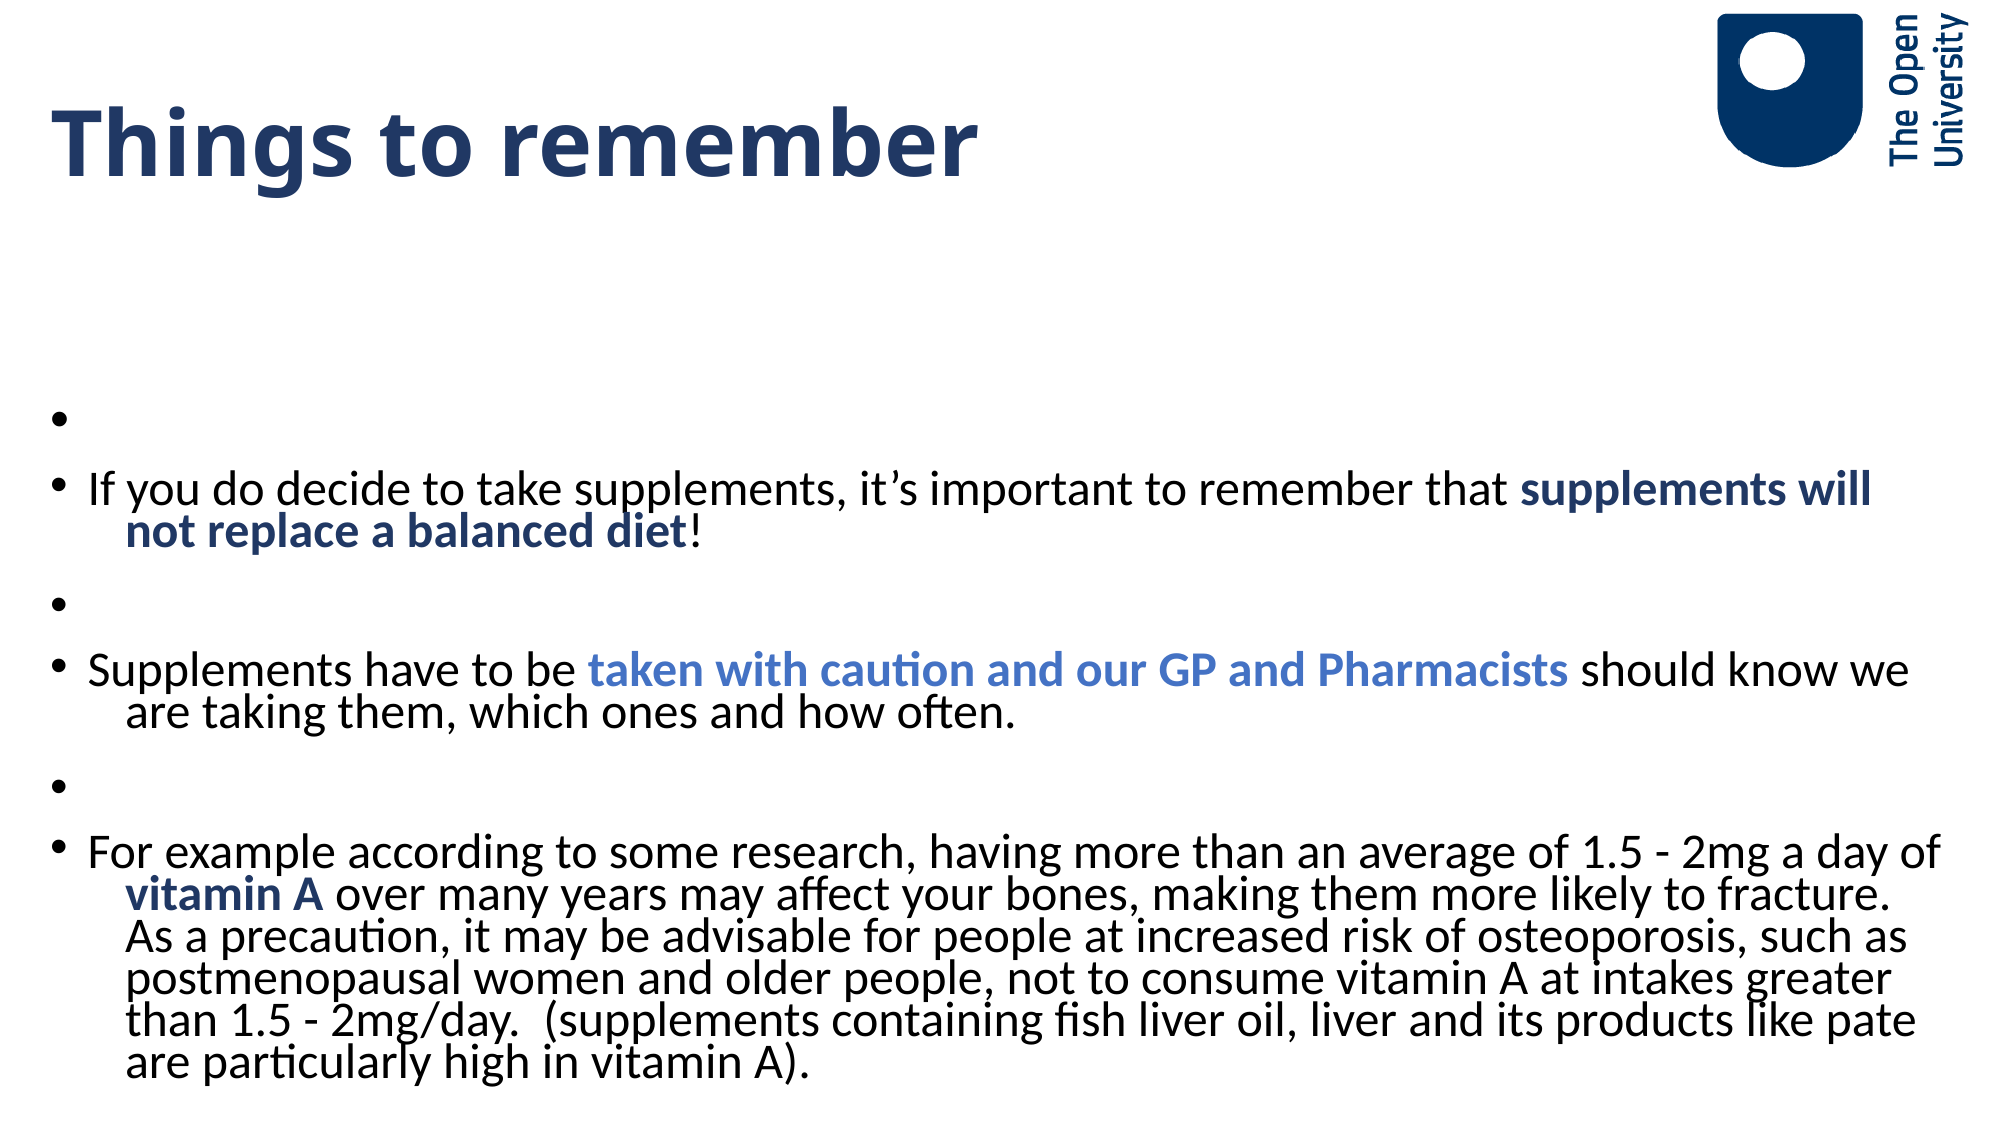

# Things to remember
If you do decide to take supplements, it’s important to remember that supplements will not replace a balanced diet!
Supplements have to be taken with caution and our GP and Pharmacists should know we are taking them, which ones and how often.
For example according to some research, having more than an average of 1.5 - 2mg a day of vitamin A over many years may affect your bones, making them more likely to fracture. As a precaution, it may be advisable for people at increased risk of osteoporosis, such as postmenopausal women and older people, not to consume vitamin A at intakes greater than 1.5 - 2mg/day. (supplements containing fish liver oil, liver and its products like pate are particularly high in vitamin A).